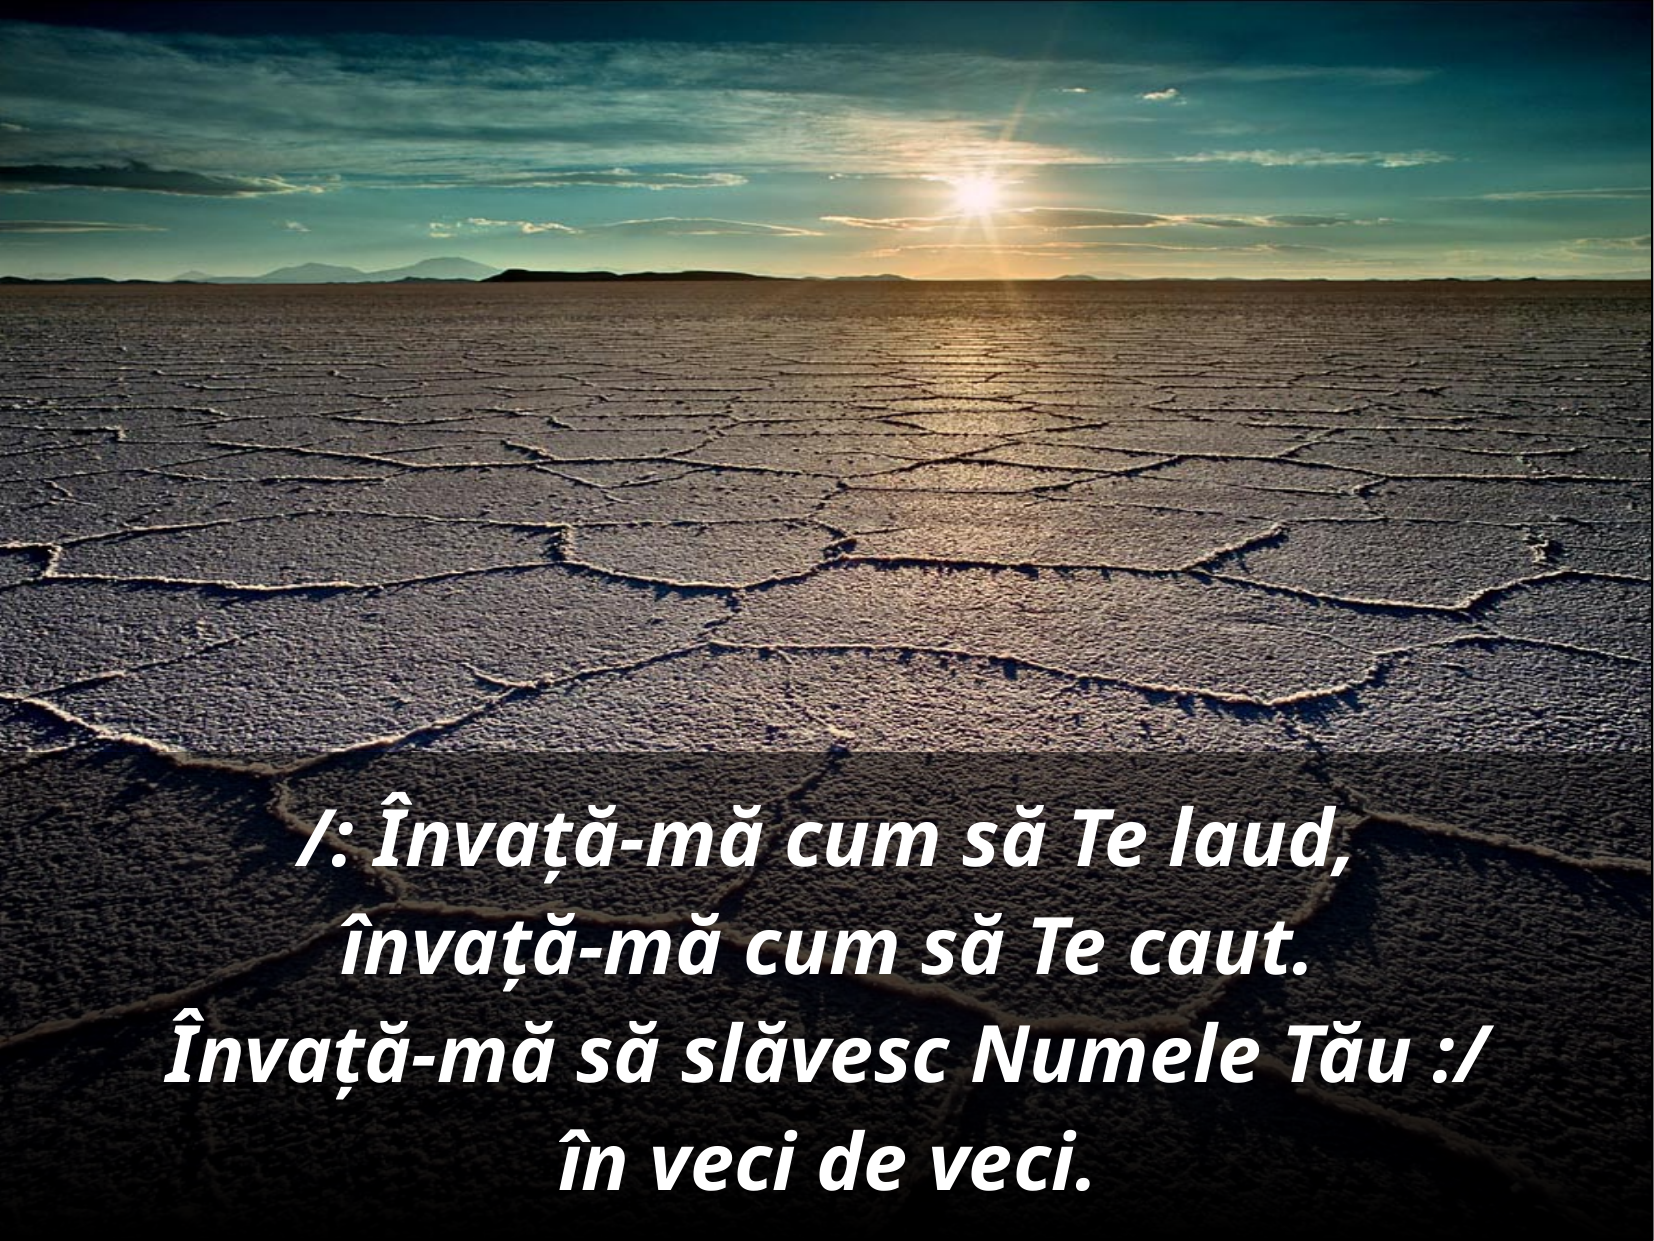

/: Învaţă-mă cum să Te laud,
învaţă-mă cum să Te caut.
Învaţă-mă să slăvesc Numele Tău :/
în veci de veci.